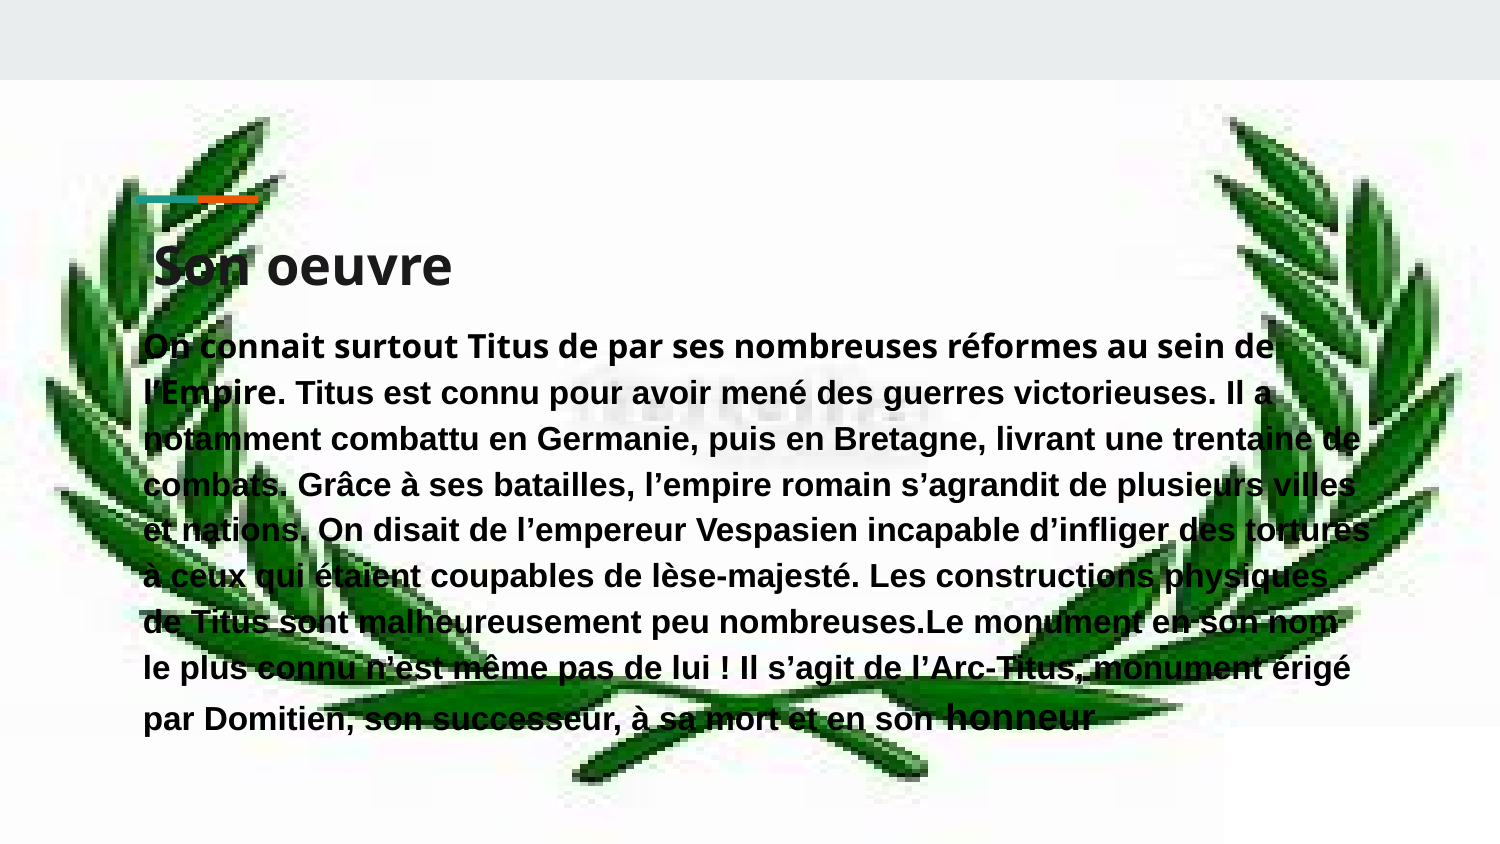

# Son oeuvre
On connait surtout Titus de par ses nombreuses réformes au sein de l’Empire. Titus est connu pour avoir mené des guerres victorieuses. Il a notamment combattu en Germanie, puis en Bretagne, livrant une trentaine de combats. Grâce à ses batailles, l’empire romain s’agrandit de plusieurs villes et nations. On disait de l’empereur Vespasien incapable d’infliger des tortures à ceux qui étaient coupables de lèse-majesté. Les constructions physiques de Titus sont malheureusement peu nombreuses.Le monument en son nom le plus connu n’est même pas de lui ! Il s’agit de l’Arc-Titus, monument érigé par Domitien, son successeur, à sa mort et en son honneur